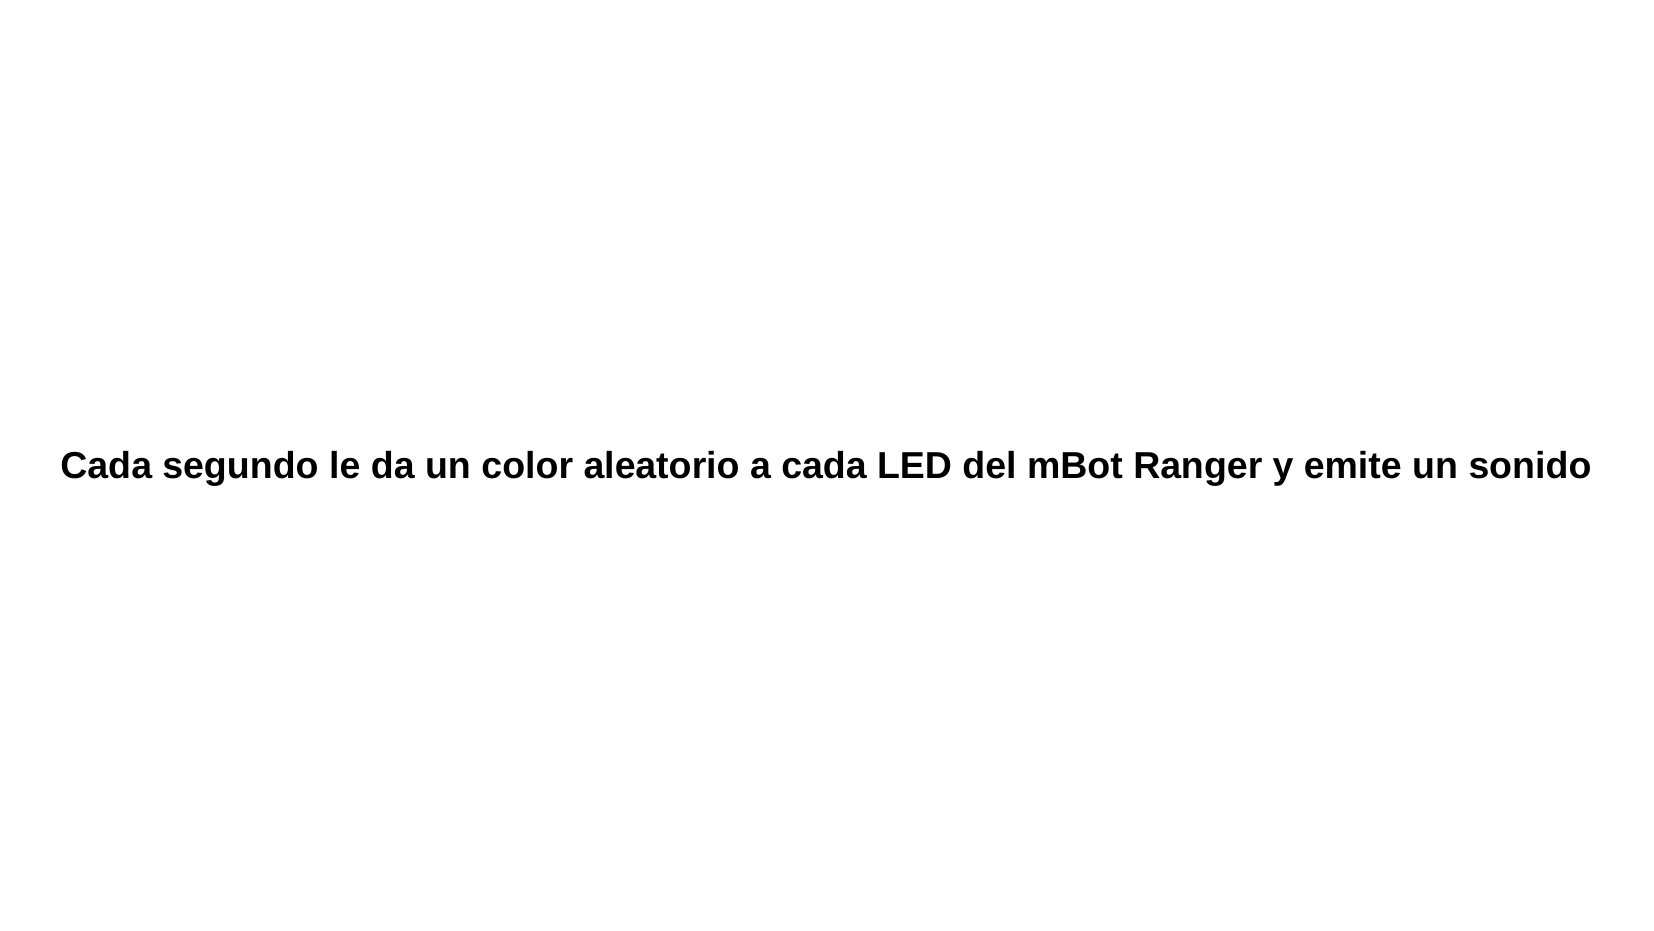

Cada segundo le da un color aleatorio a cada LED del mBot Ranger y emite un sonido